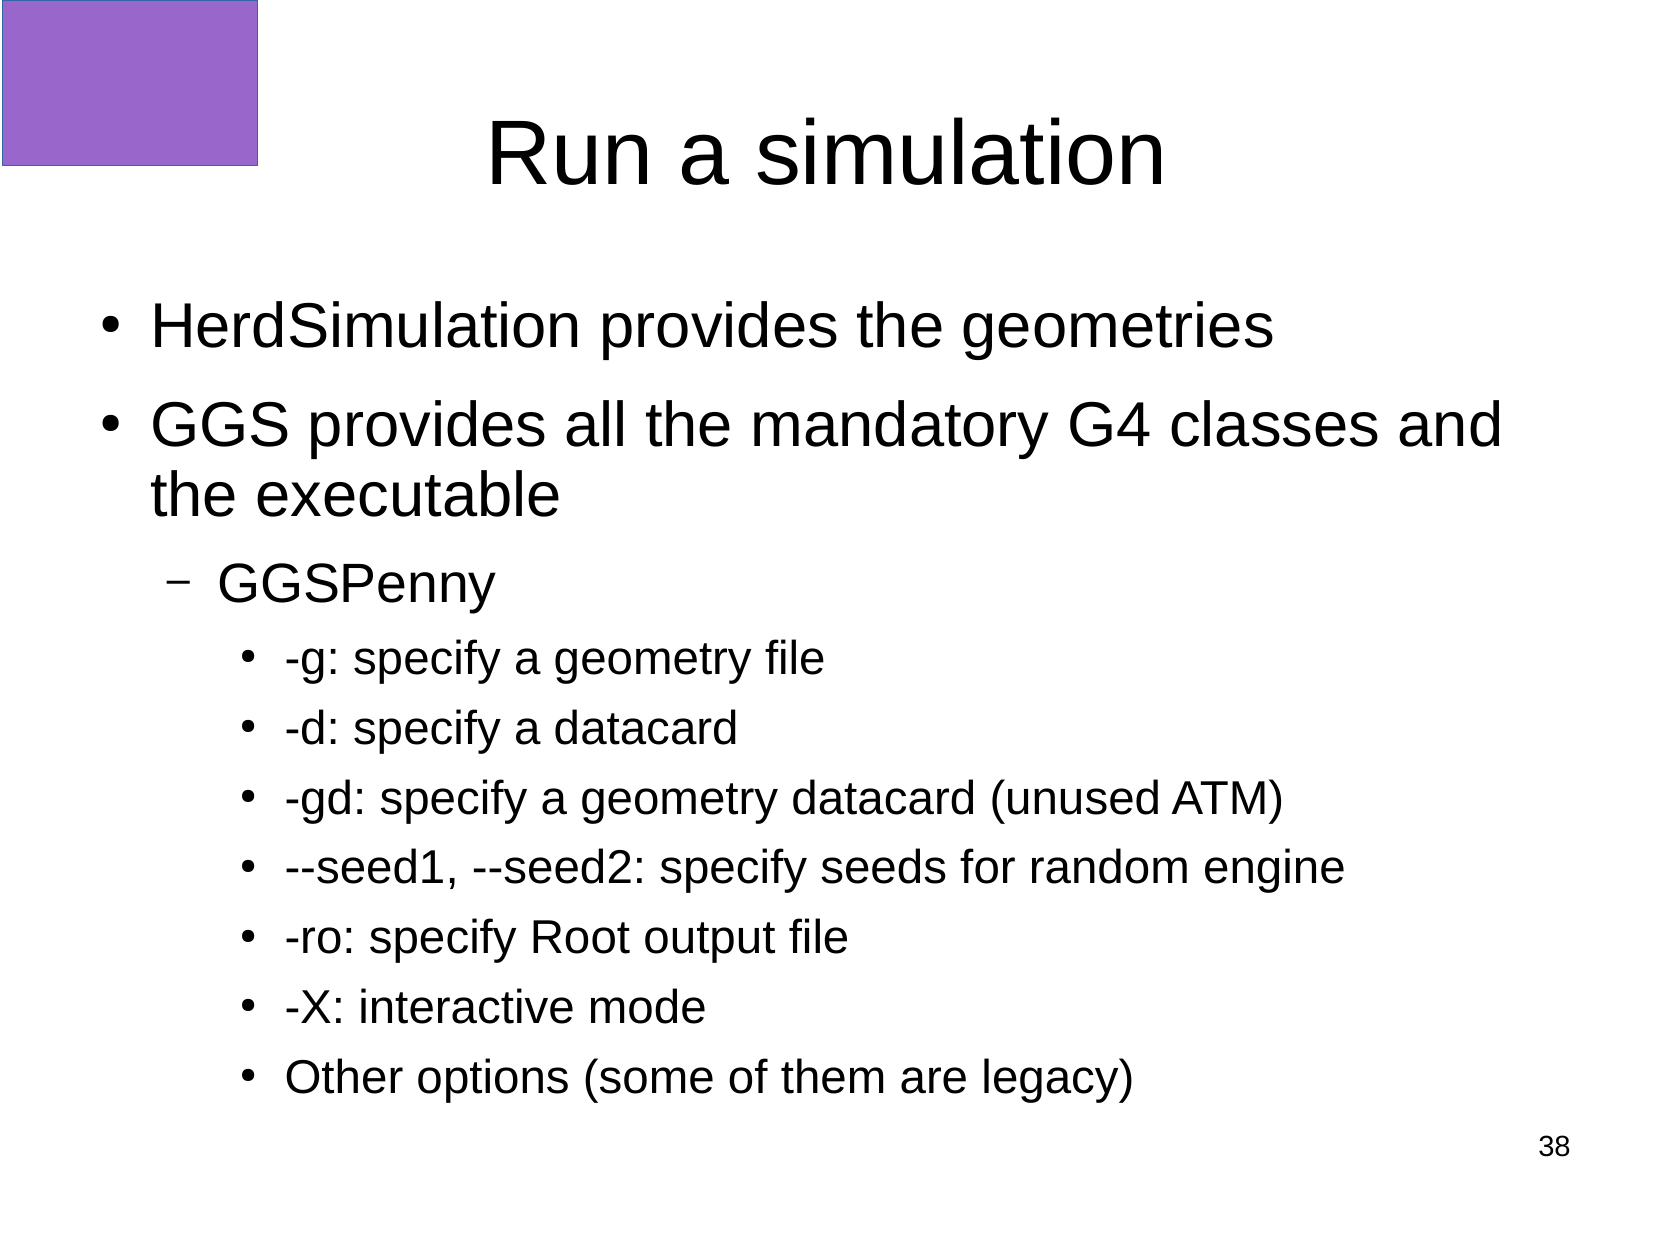

# Run a simulation
HerdSimulation provides the geometries
GGS provides all the mandatory G4 classes and the executable
GGSPenny
-g: specify a geometry file
-d: specify a datacard
-gd: specify a geometry datacard (unused ATM)
--seed1, --seed2: specify seeds for random engine
-ro: specify Root output file
-X: interactive mode
Other options (some of them are legacy)
38